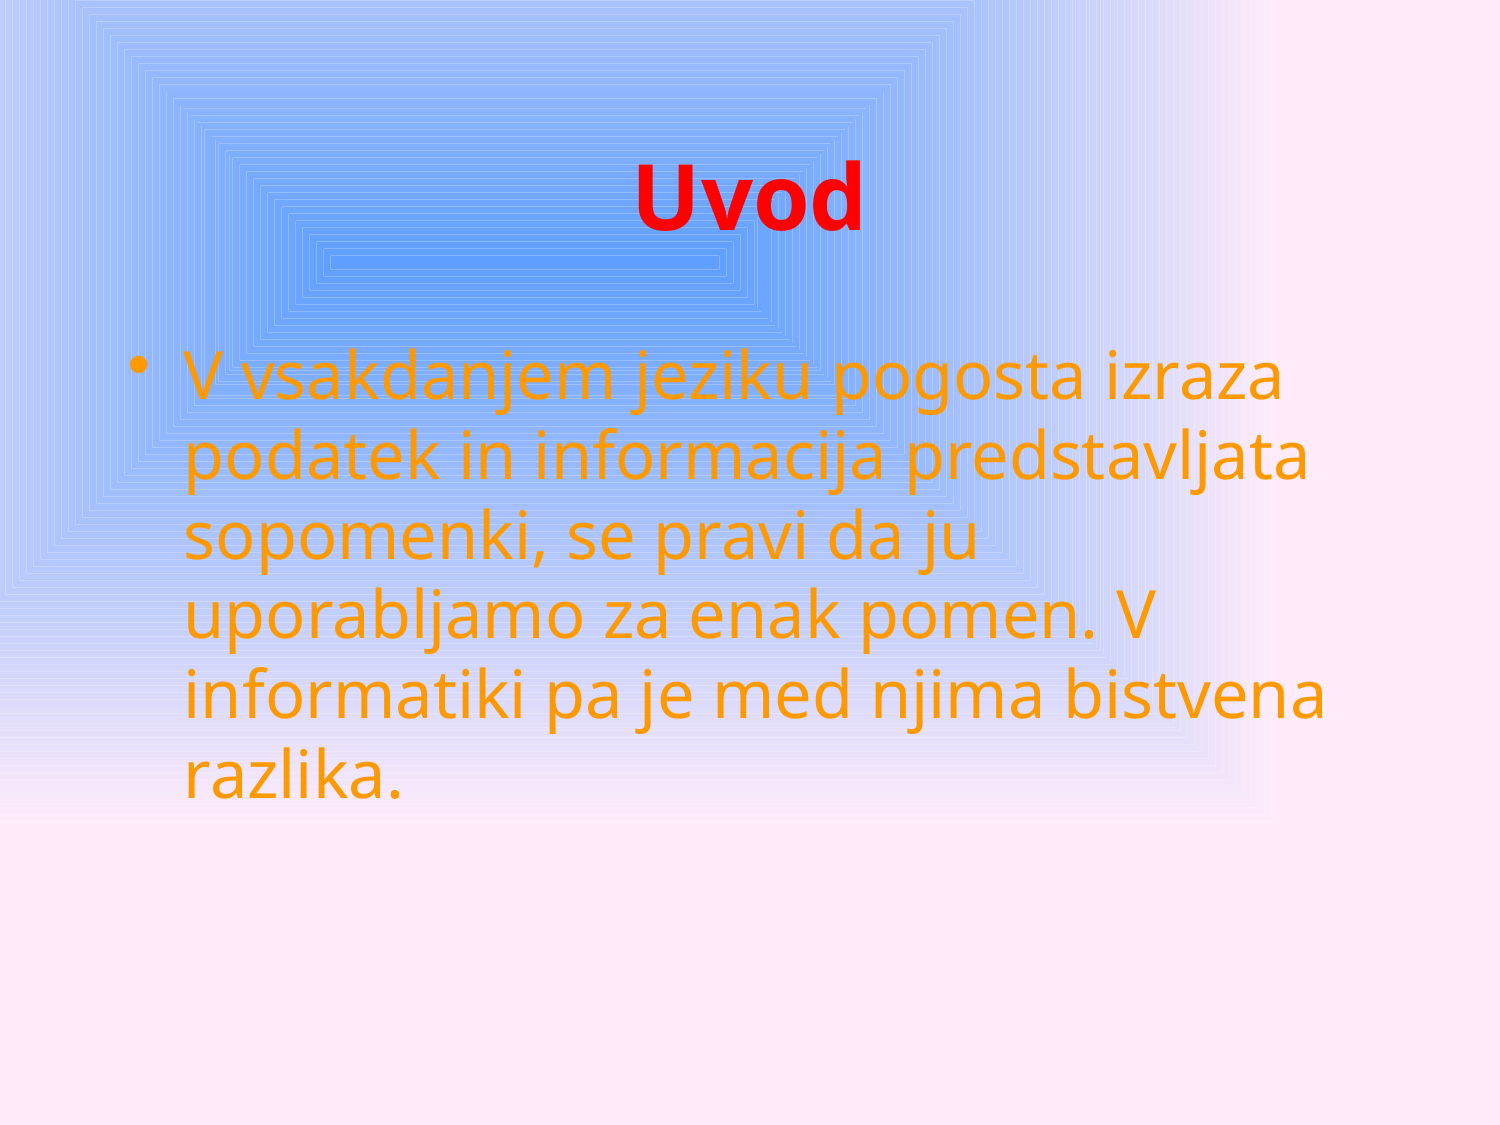

# Uvod
V vsakdanjem jeziku pogosta izraza podatek in informacija predstavljata sopomenki, se pravi da ju uporabljamo za enak pomen. V informatiki pa je med njima bistvena razlika.